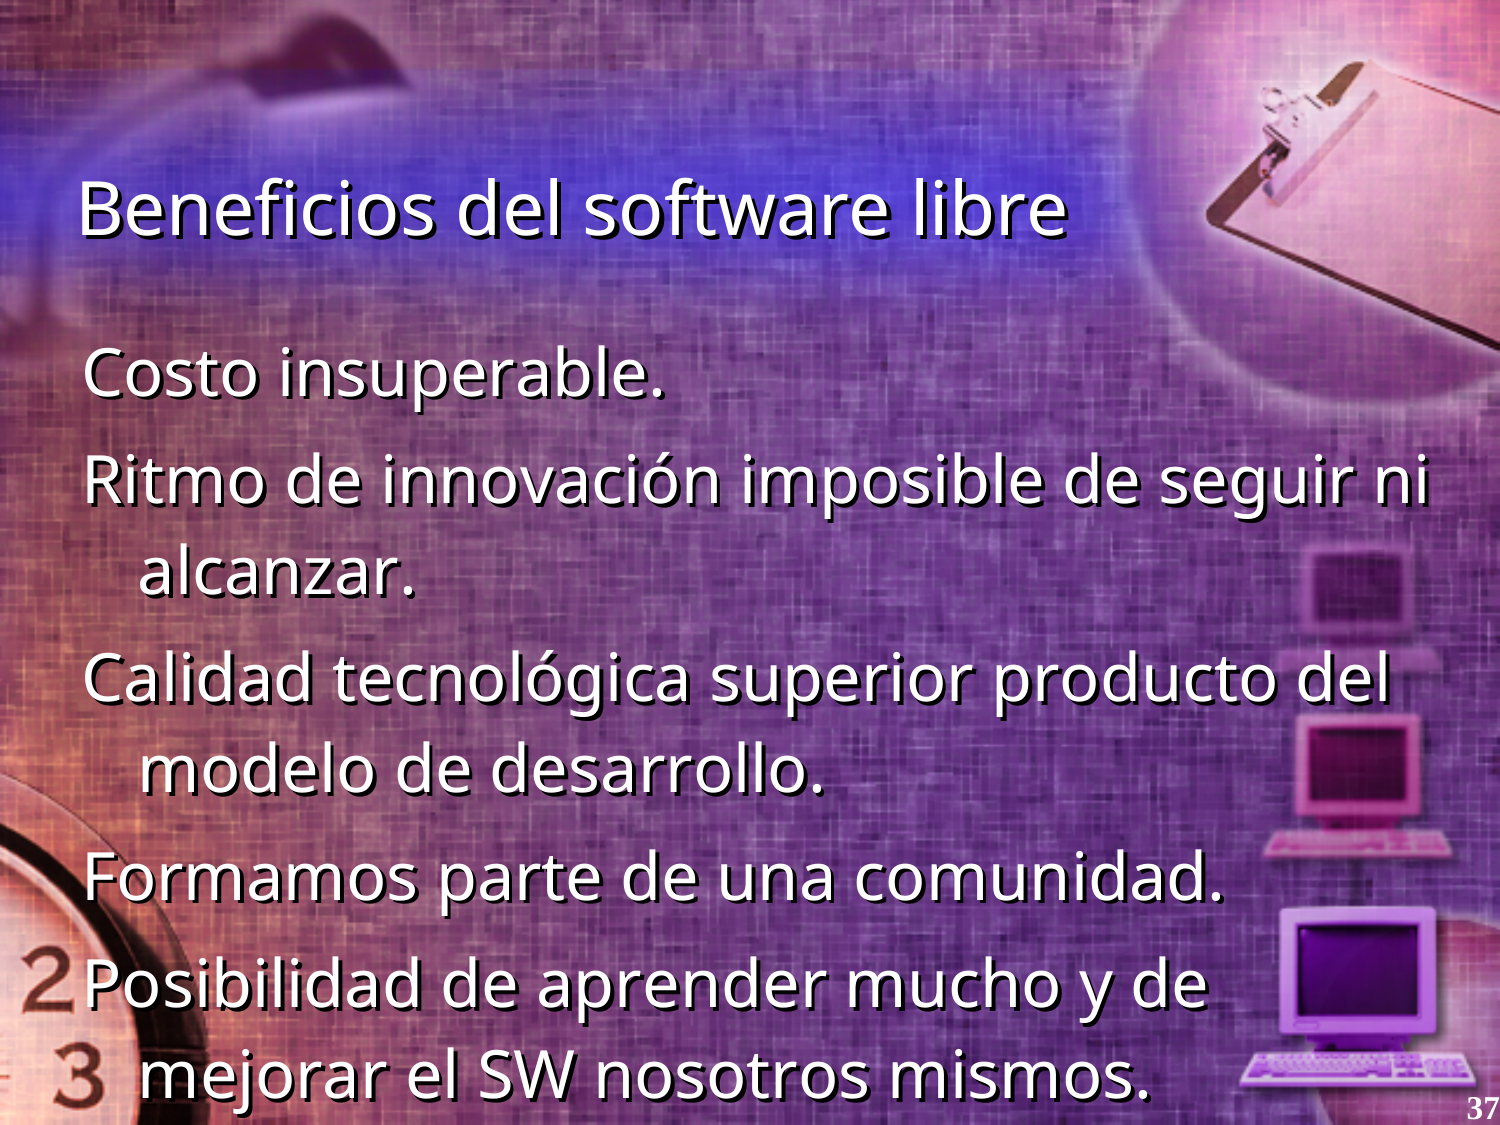

# Beneficios del software libre
Costo insuperable.
Ritmo de innovación imposible de seguir ni alcanzar.
Calidad tecnológica superior producto del modelo de desarrollo.
Formamos parte de una comunidad.
Posibilidad de aprender mucho y de mejorar el SW nosotros mismos.
37